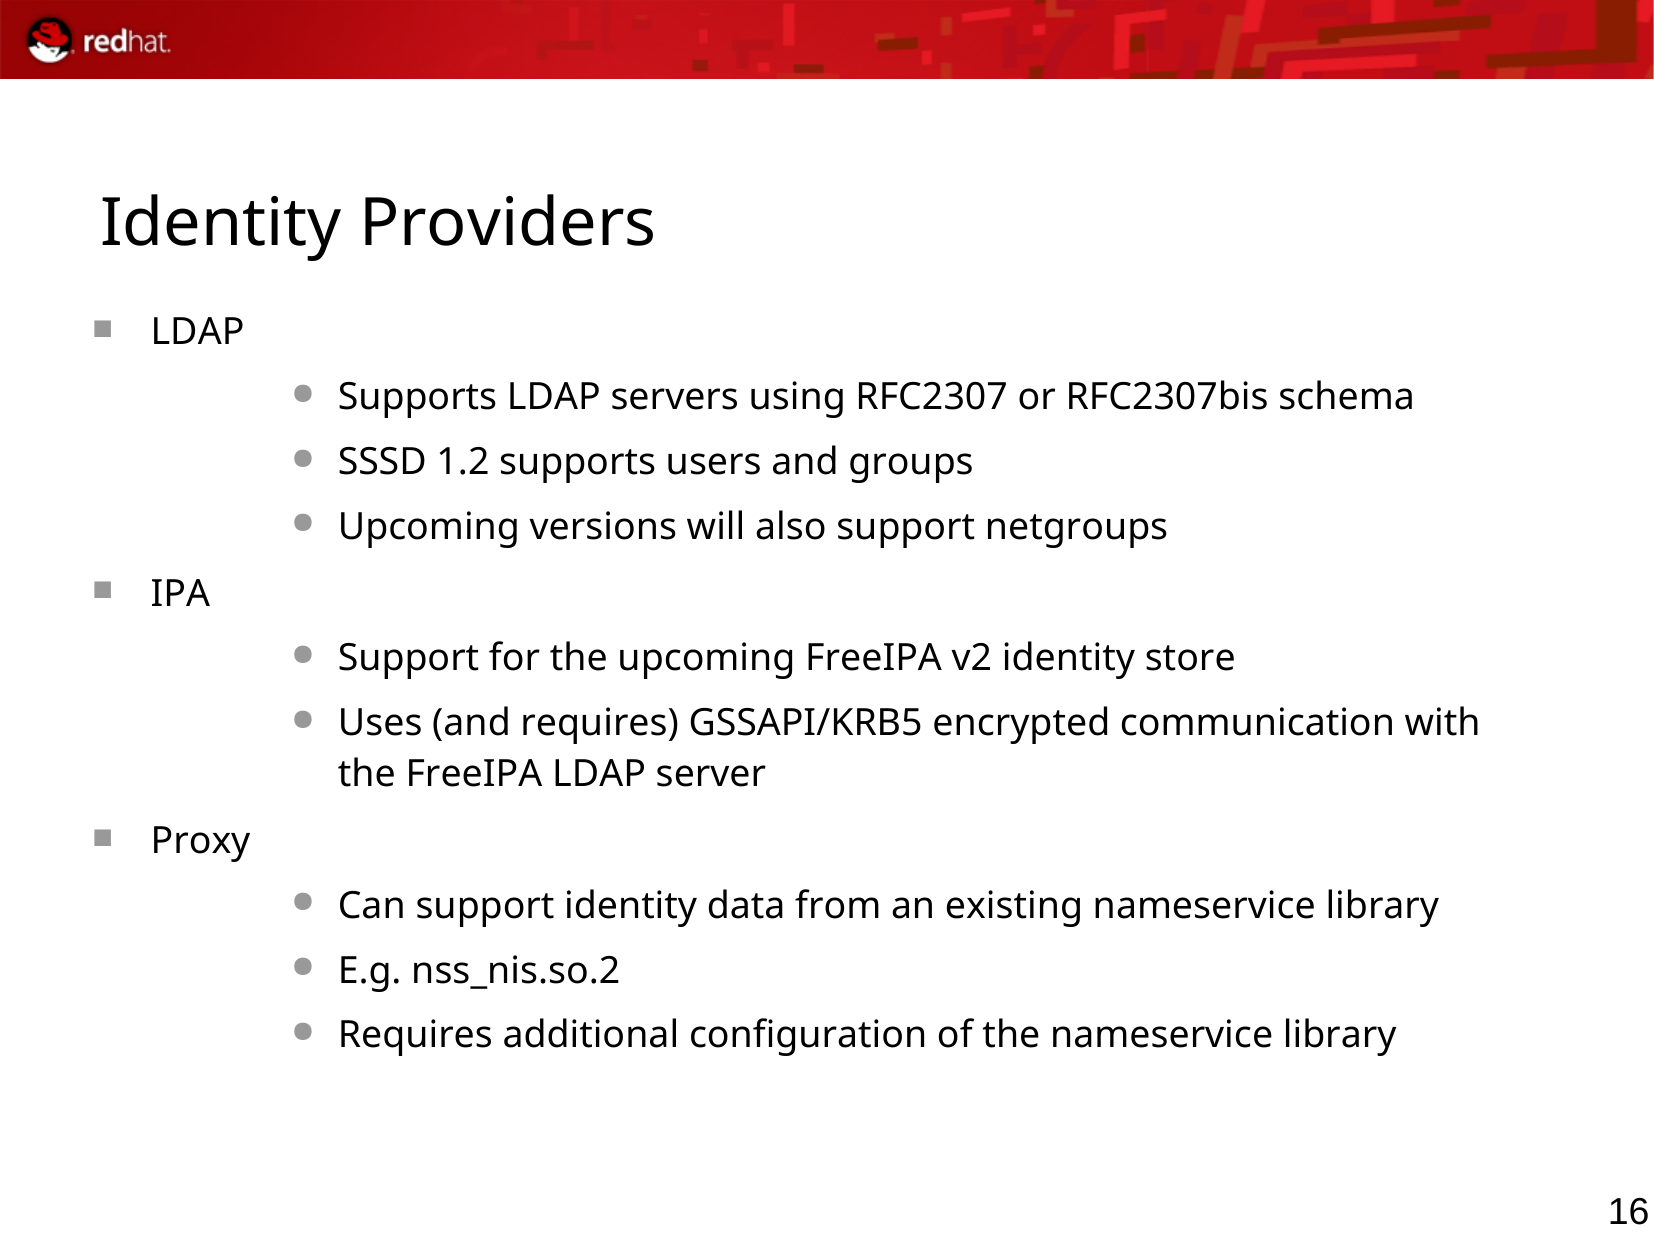

# Identity Providers
LDAP
Supports LDAP servers using RFC2307 or RFC2307bis schema
SSSD 1.2 supports users and groups
Upcoming versions will also support netgroups
IPA
Support for the upcoming FreeIPA v2 identity store
Uses (and requires) GSSAPI/KRB5 encrypted communication with the FreeIPA LDAP server
Proxy
Can support identity data from an existing nameservice library
E.g. nss_nis.so.2
Requires additional configuration of the nameservice library